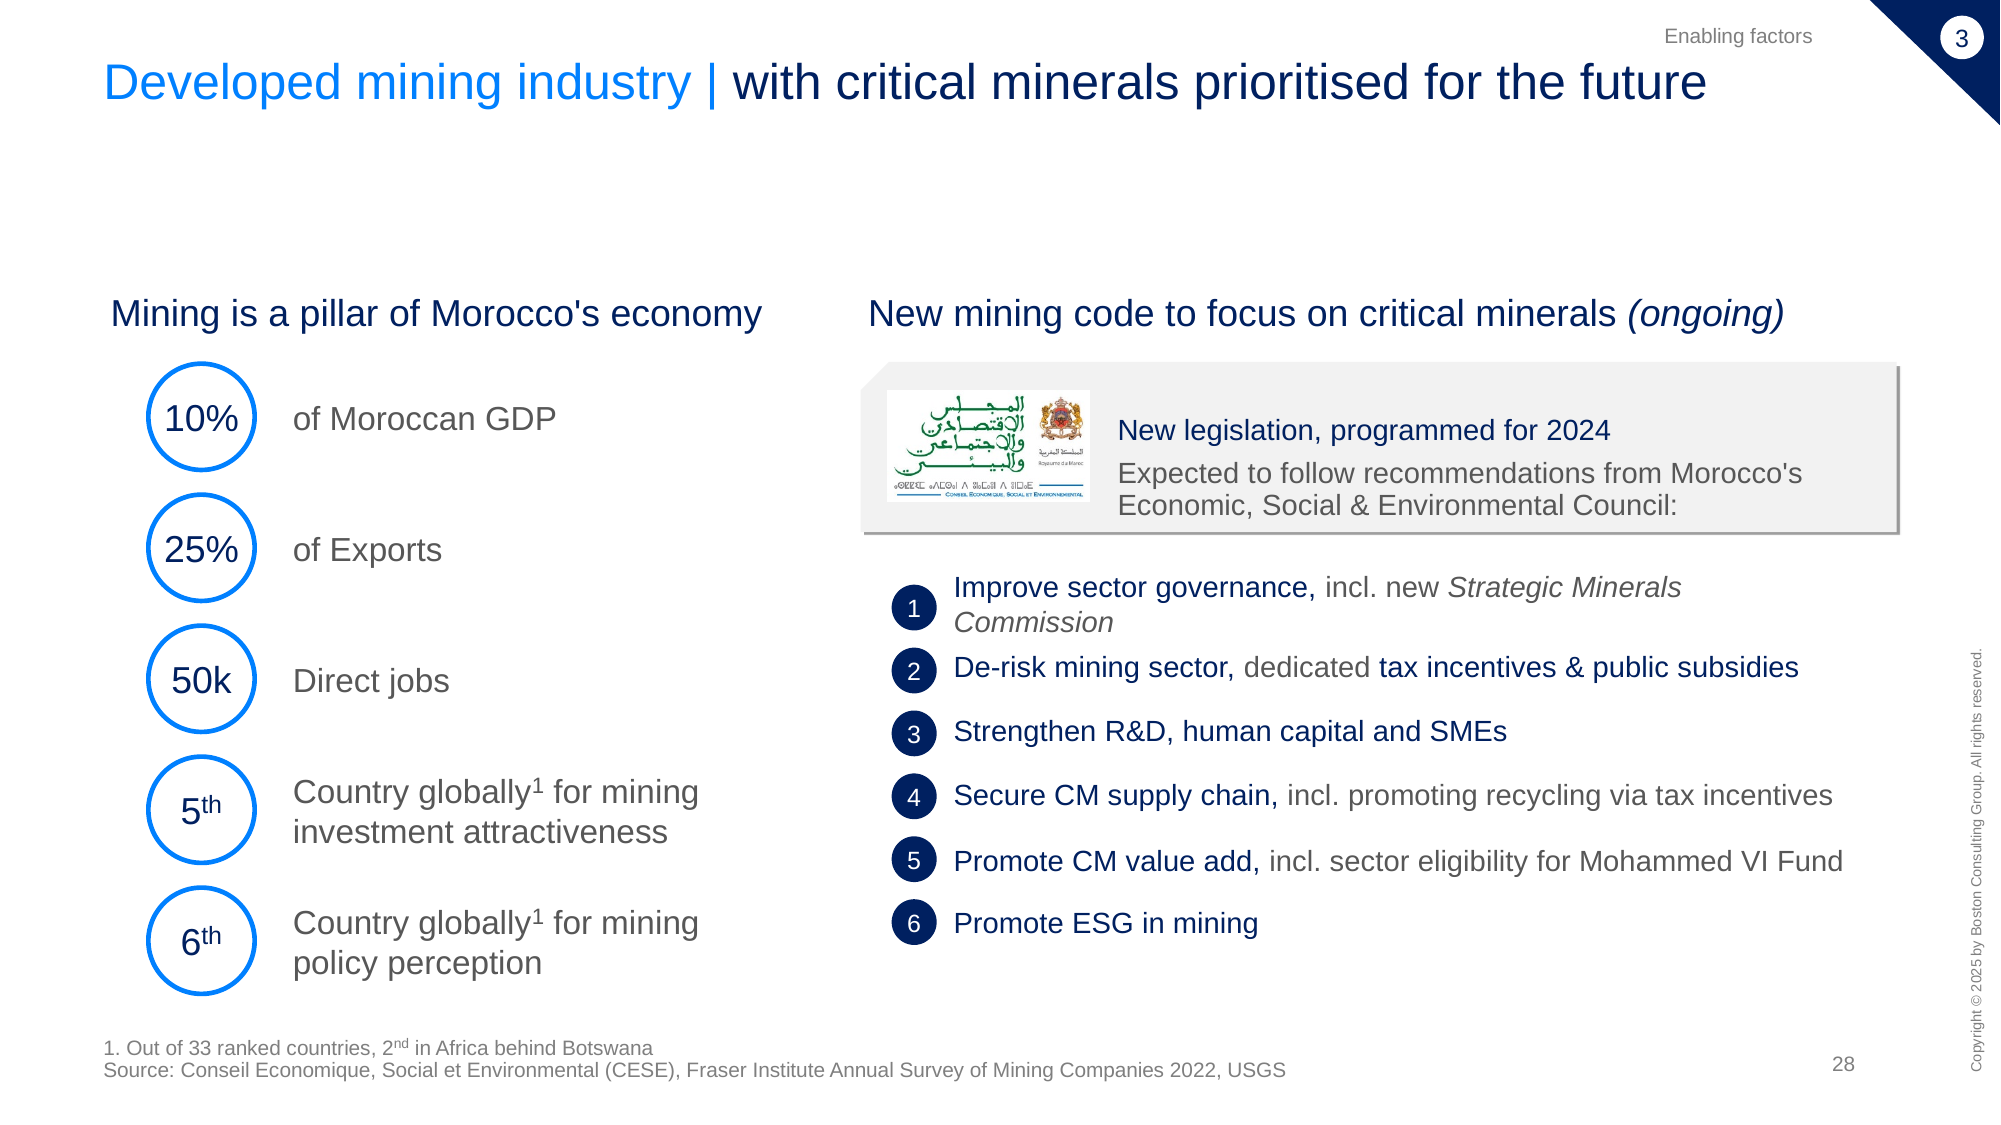

Enabling factors
3
# Developed mining industry | with critical minerals prioritised for the future
Mining is a pillar of Morocco's economy
New mining code to focus on critical minerals (ongoing)
10%
of Moroccan GDP
New legislation, programmed for 2024
Expected to follow recommendations from Morocco's Economic, Social & Environmental Council:
25%
of Exports
Improve sector governance, incl. new Strategic Minerals Commission
1
50k
2
De-risk mining sector, dedicated tax incentives & public subsidies
Direct jobs
3
Strengthen R&D, human capital and SMEs
5th
Country globally1 for mining investment attractiveness
4
Secure CM supply chain, incl. promoting recycling via tax incentives
5
Promote CM value add, incl. sector eligibility for Mohammed VI Fund
6th
6
Country globally1 for mining policy perception
Promote ESG in mining
1. Out of 33 ranked countries, 2nd in Africa behind Botswana
Source: Conseil Economique, Social et Environmental (CESE), Fraser Institute Annual Survey of Mining Companies 2022, USGS